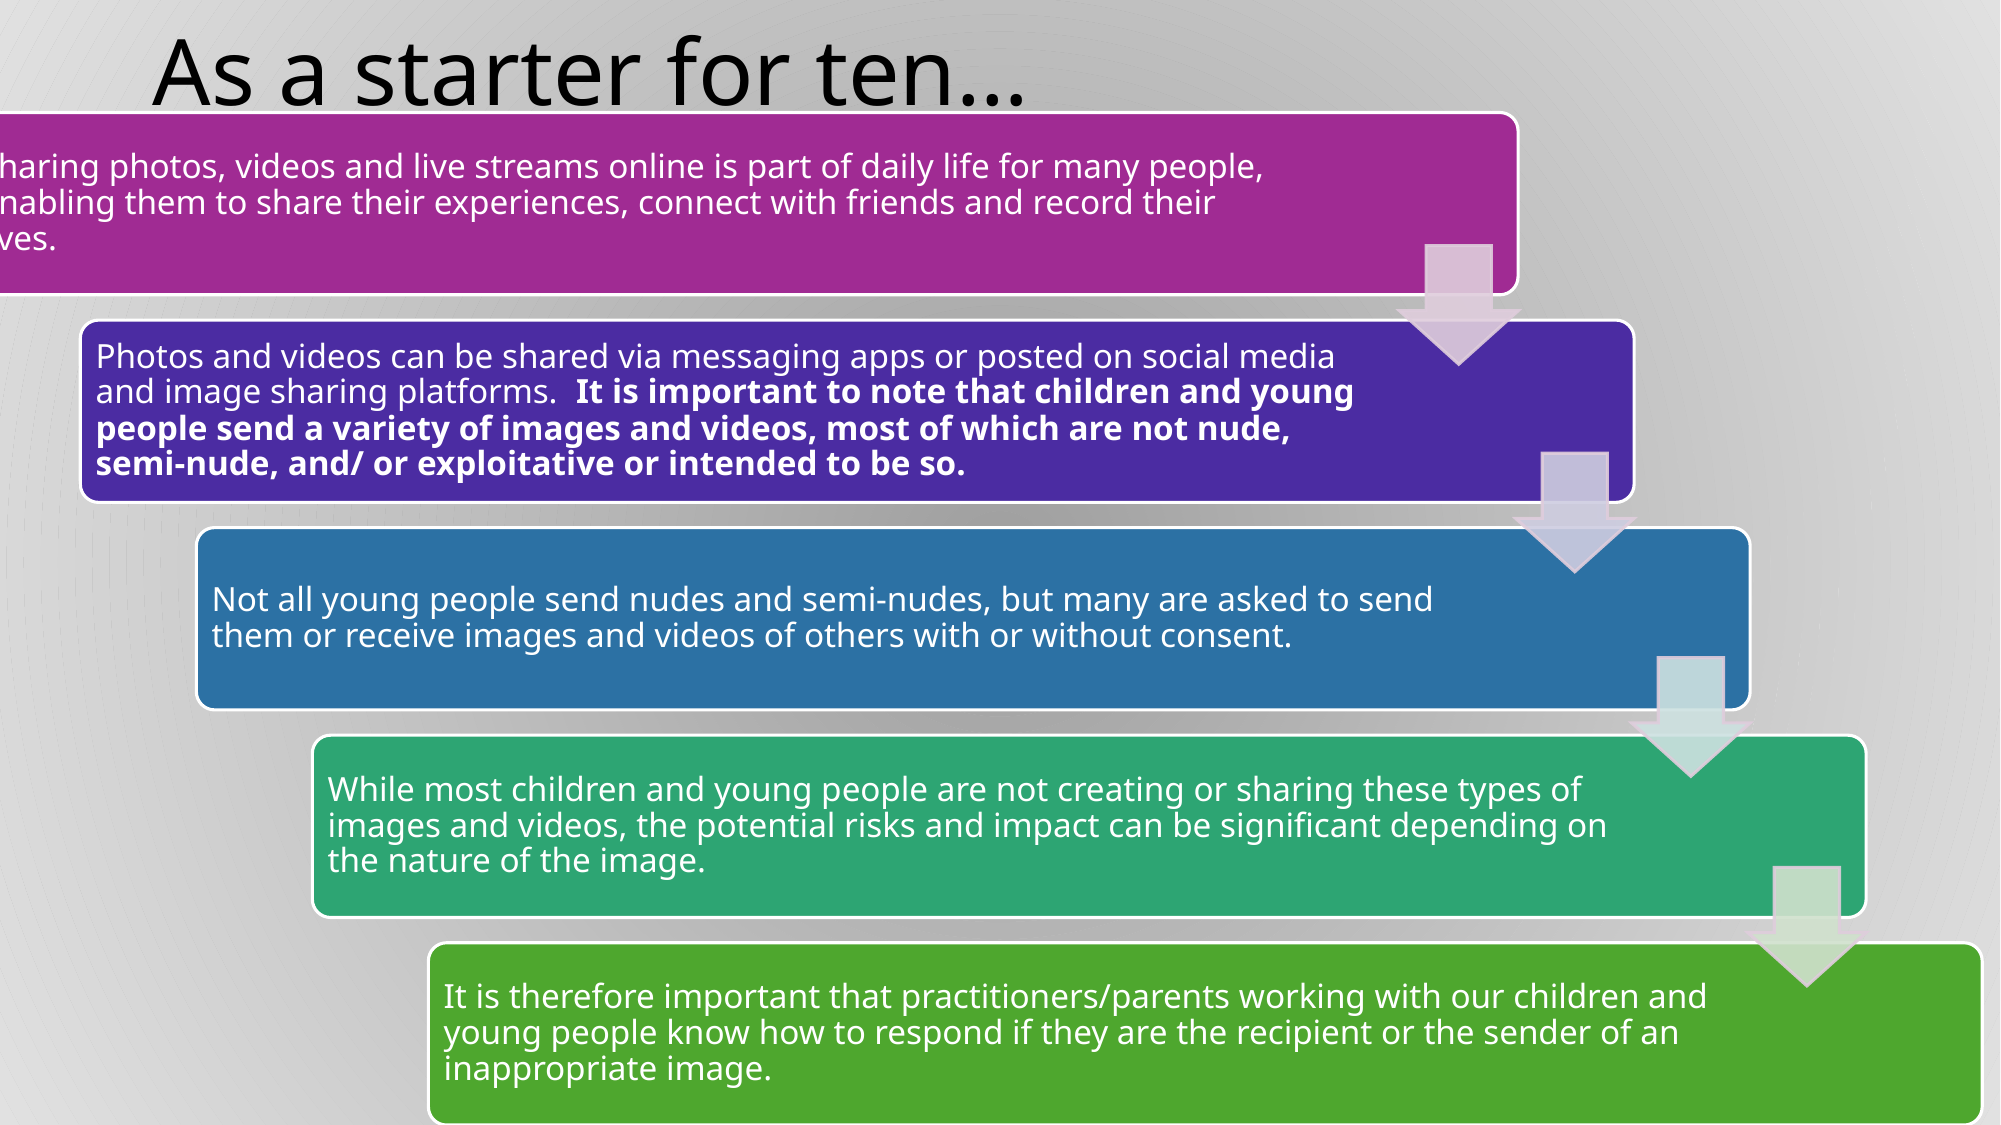

# As a starter for ten…
Sharing photos, videos and live streams online is part of daily life for many people, enabling them to share their experiences, connect with friends and record their lives.
Photos and videos can be shared via messaging apps or posted on social media and image sharing platforms. It is important to note that children and young people send a variety of images and videos, most of which are not nude, semi-nude, and/ or exploitative or intended to be so.
Not all young people send nudes and semi-nudes, but many are asked to send them or receive images and videos of others with or without consent.
While most children and young people are not creating or sharing these types of images and videos, the potential risks and impact can be significant depending on the nature of the image.
It is therefore important that practitioners/parents working with our children and young people know how to respond if they are the recipient or the sender of an inappropriate image.